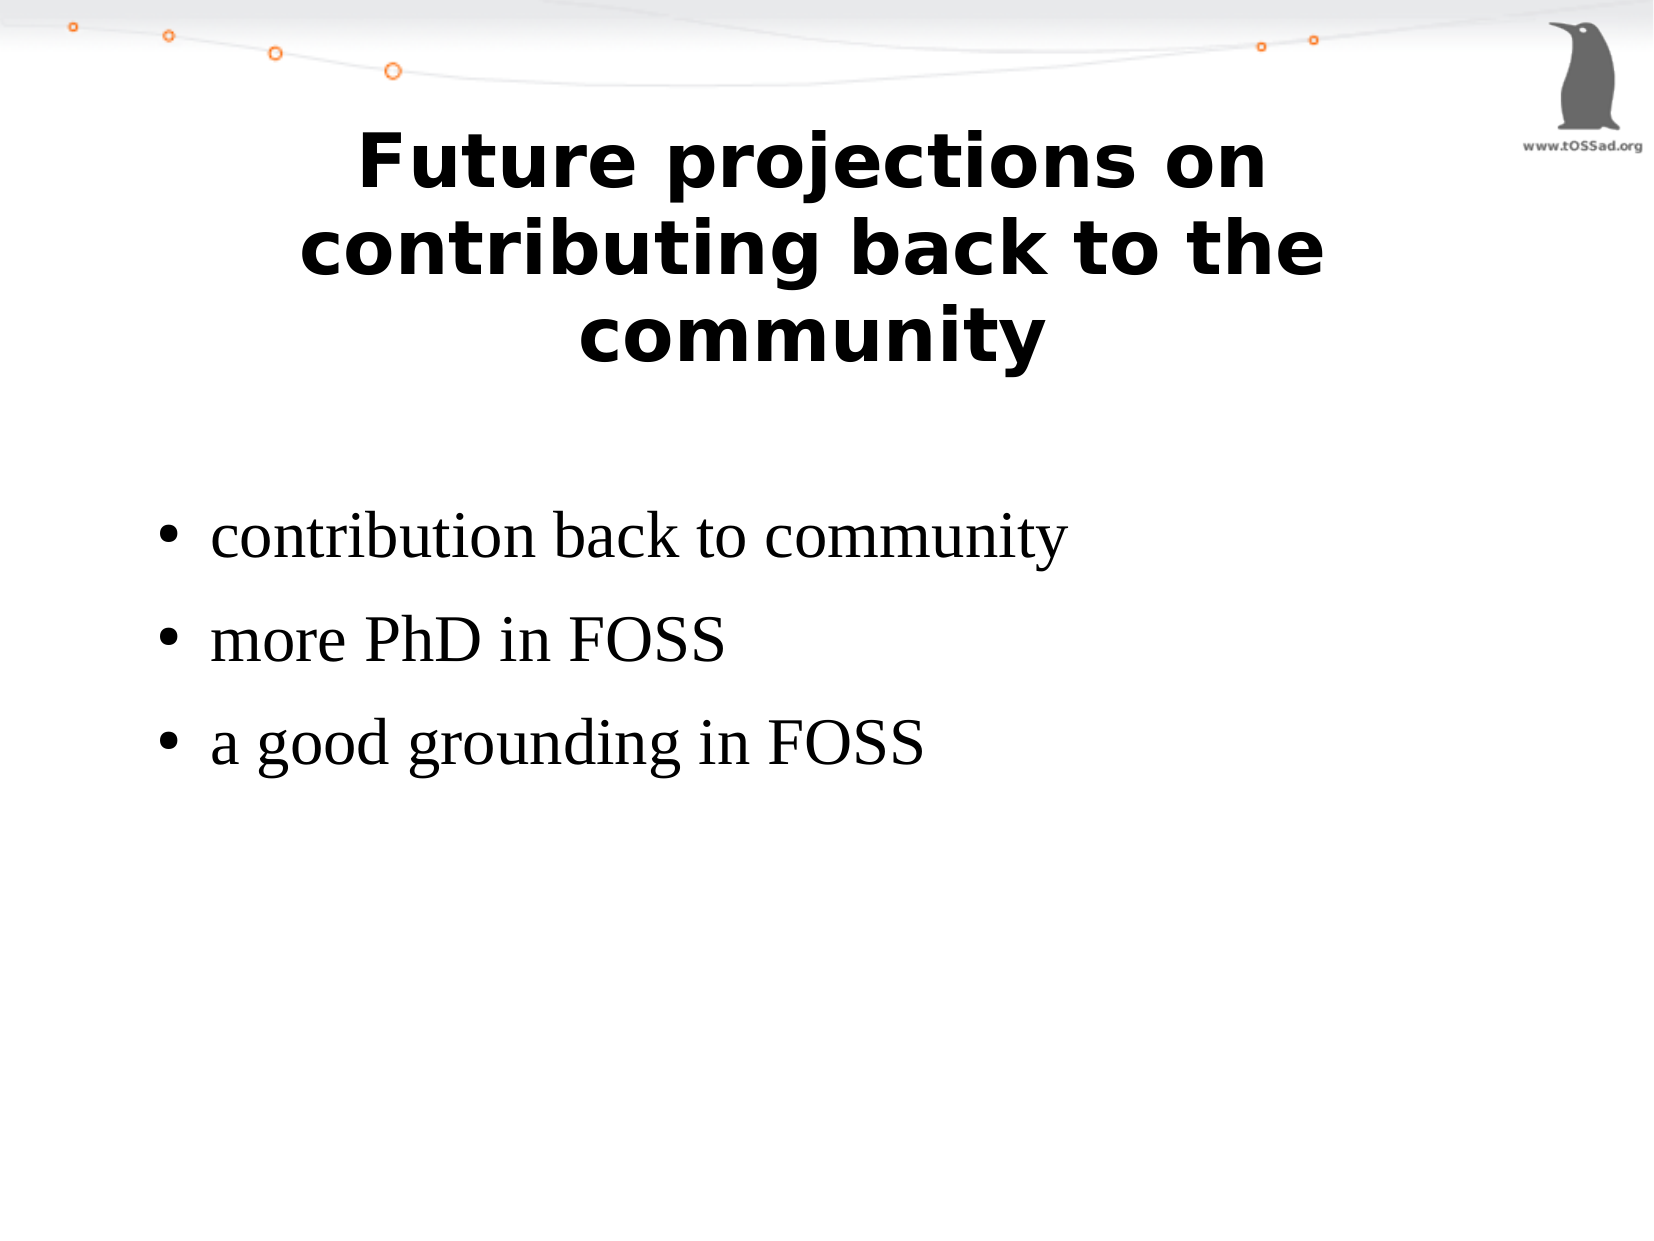

# Future projections on contributing back to the community
contribution back to community
more PhD in FOSS
a good grounding in FOSS